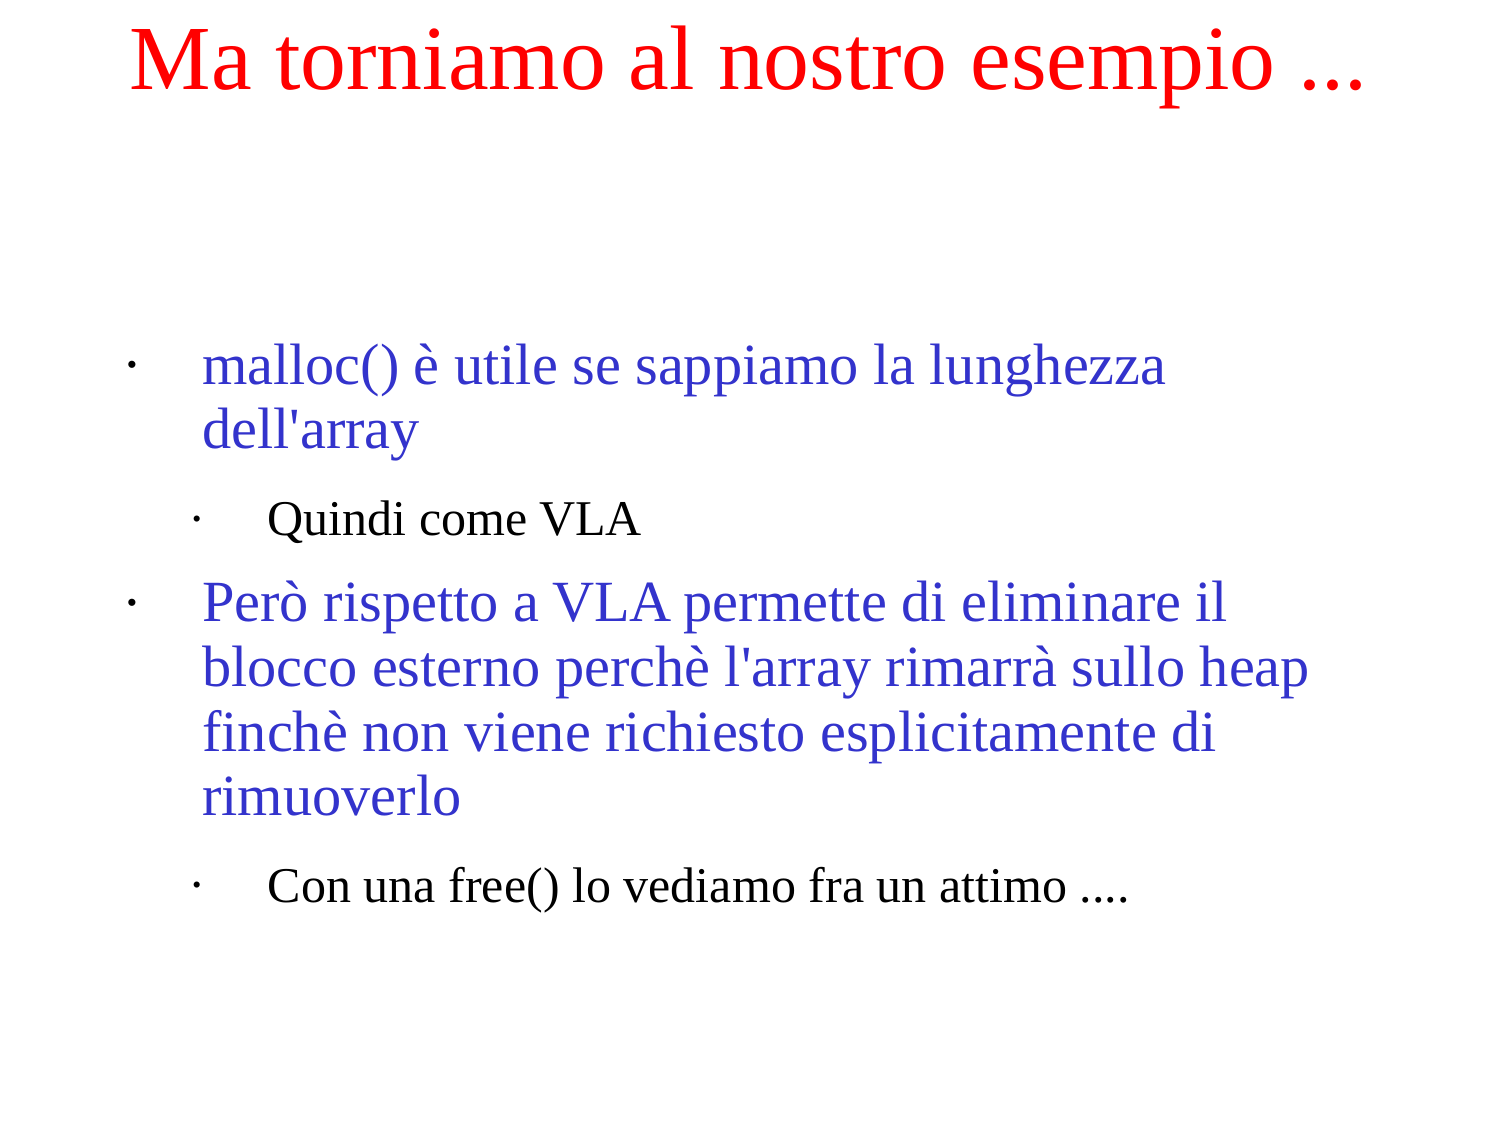

# Ma torniamo al nostro esempio ...
malloc() è utile se sappiamo la lunghezza dell'array
Quindi come VLA
Però rispetto a VLA permette di eliminare il blocco esterno perchè l'array rimarrà sullo heap finchè non viene richiesto esplicitamente di rimuoverlo
Con una free() lo vediamo fra un attimo ....